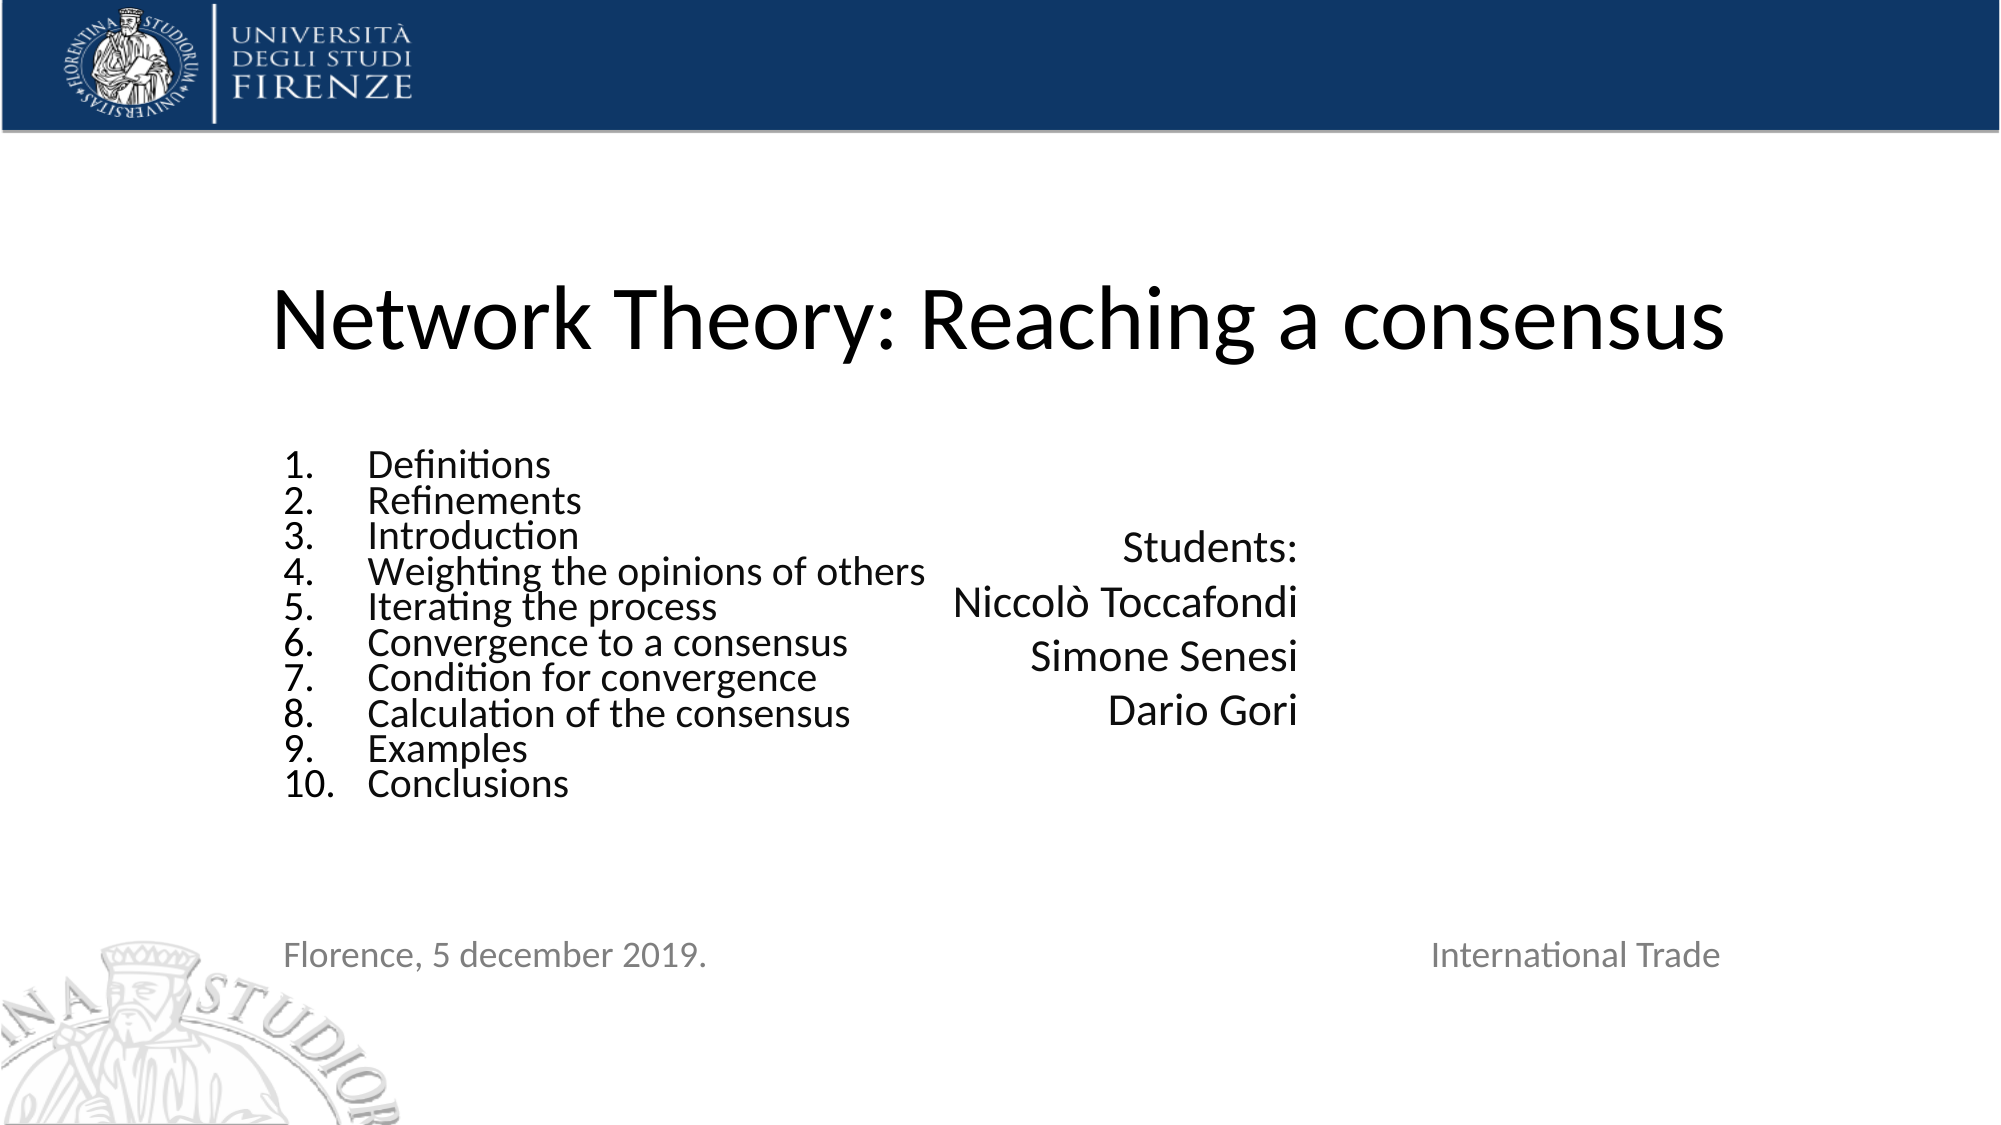

# Network Theory: Reaching a consensus
Definitions
Refinements
Introduction
Weighting the opinions of others
Iterating the process
Convergence to a consensus
Condition for convergence
Calculation of the consensus
Examples
Conclusions
Students:
Niccolò Toccafondi
Simone Senesi
Dario Gori
Florence, 5 december 2019.
International Trade